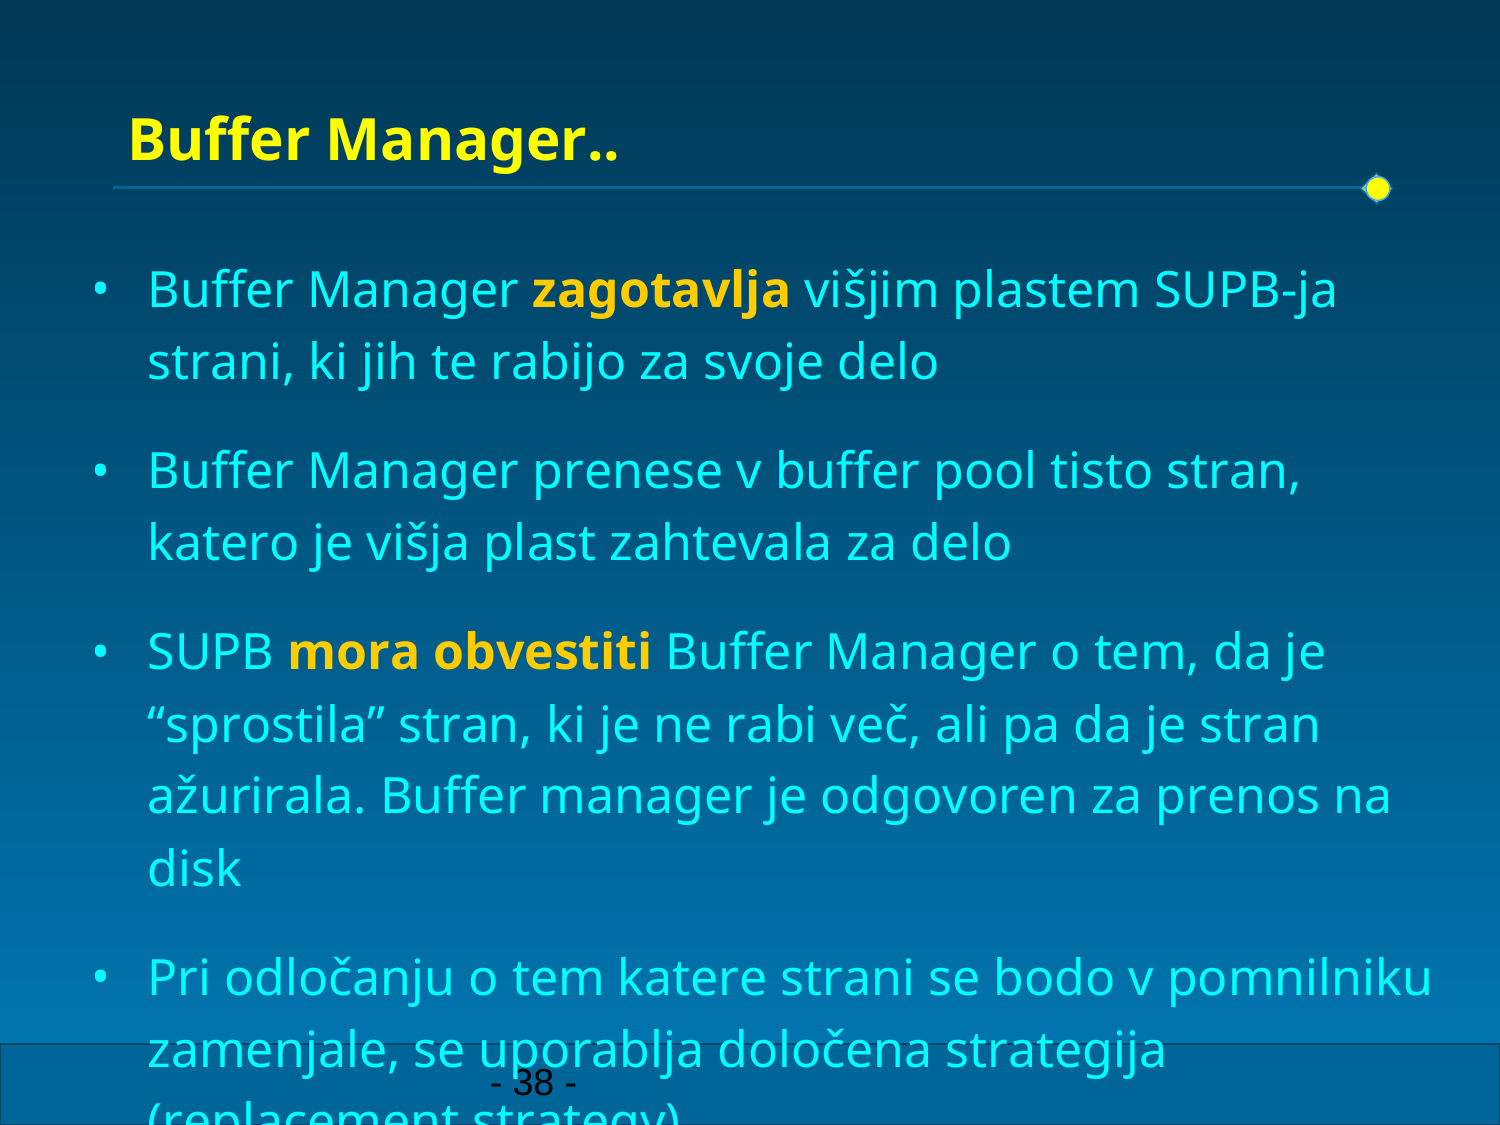

# Buffer Manager..
Buffer Manager zagotavlja višjim plastem SUPB-ja strani, ki jih te rabijo za svoje delo
Buffer Manager prenese v buffer pool tisto stran, katero je višja plast zahtevala za delo
SUPB mora obvestiti Buffer Manager o tem, da je “sprostila” stran, ki je ne rabi več, ali pa da je stran ažurirala. Buffer manager je odgovoren za prenos na disk
Pri odločanju o tem katere strani se bodo v pomnilniku zamenjale, se uporablja določena strategija (replacement strategy)